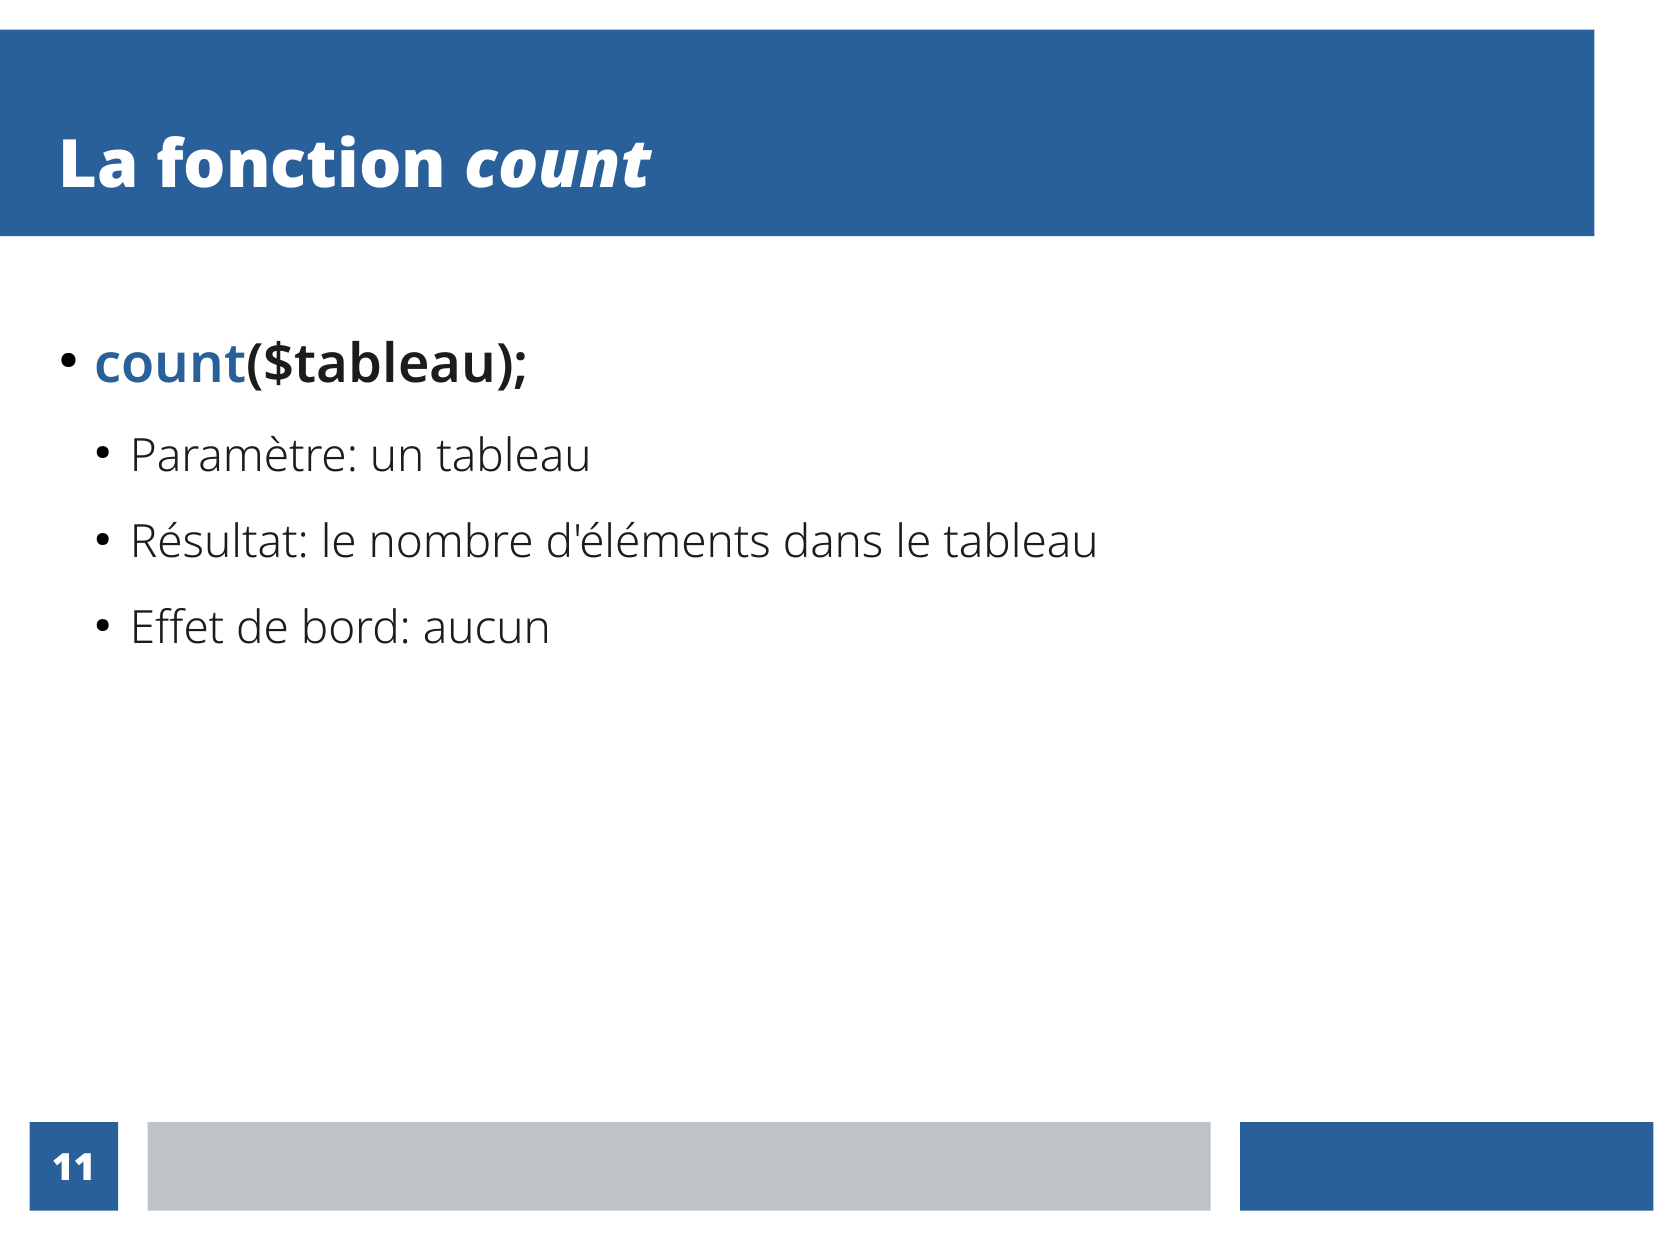

# La fonction count
count($tableau);
Paramètre: un tableau
Résultat: le nombre d'éléments dans le tableau
Effet de bord: aucun
11